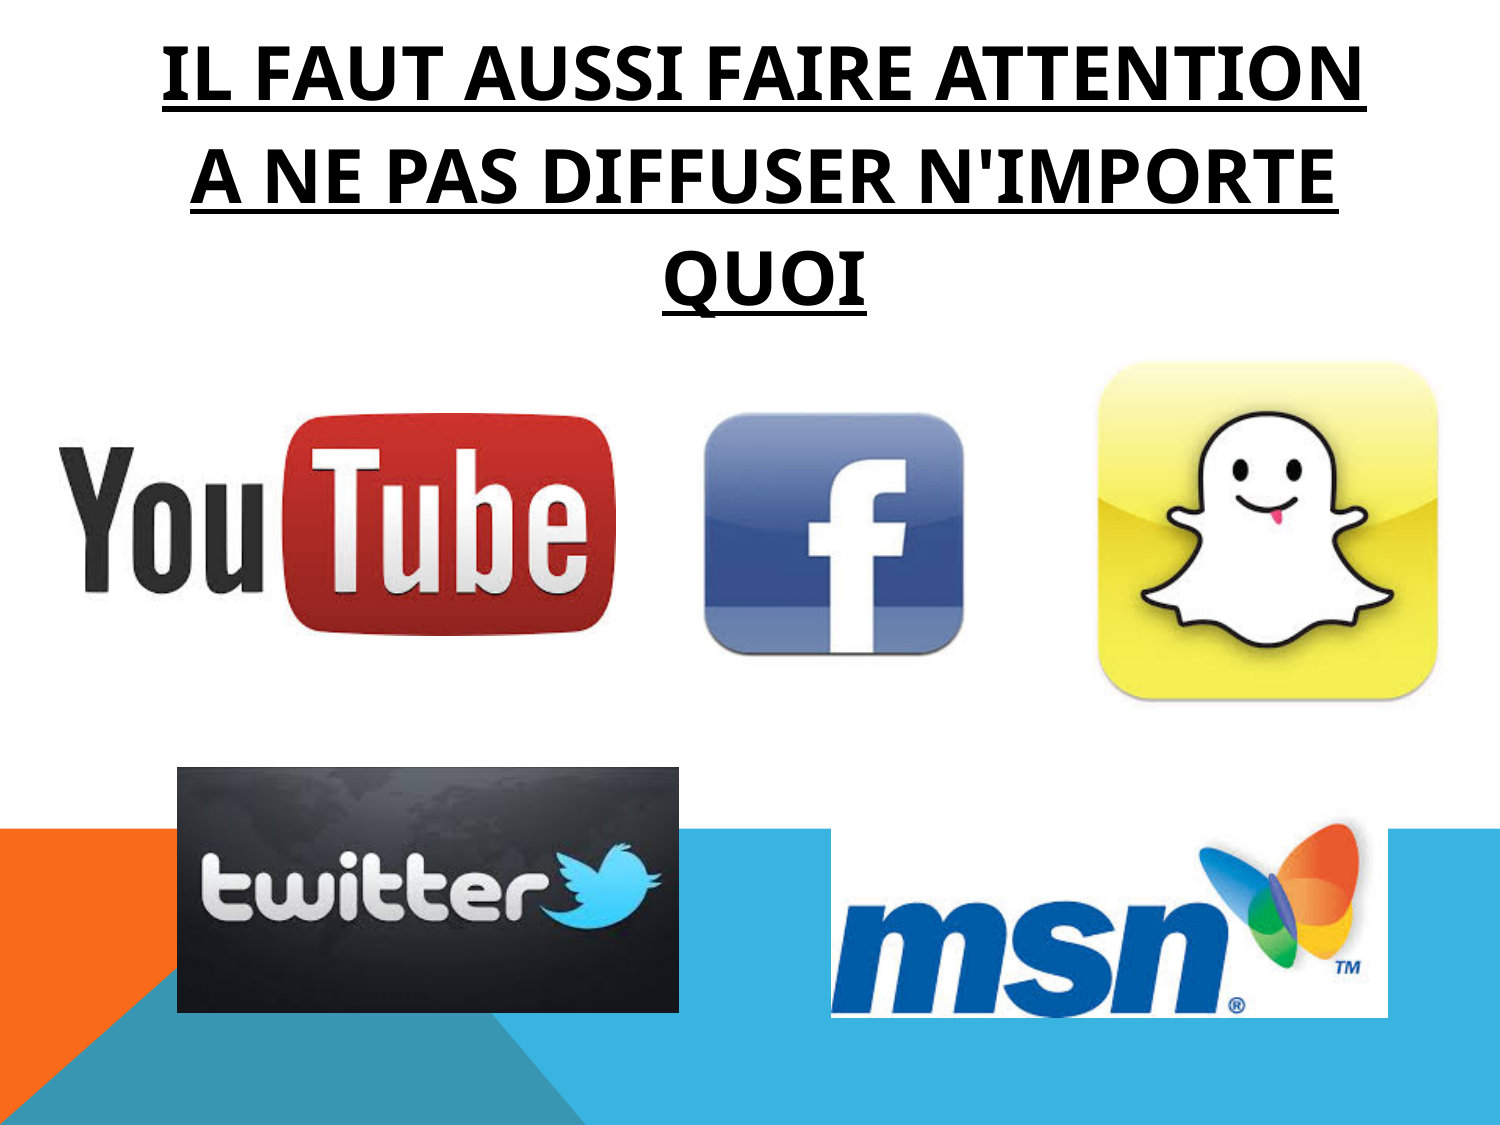

# IL FAUT AUSSI FAIRE ATTENTION A NE PAS DIFFUSER N'IMPORTE QUOI